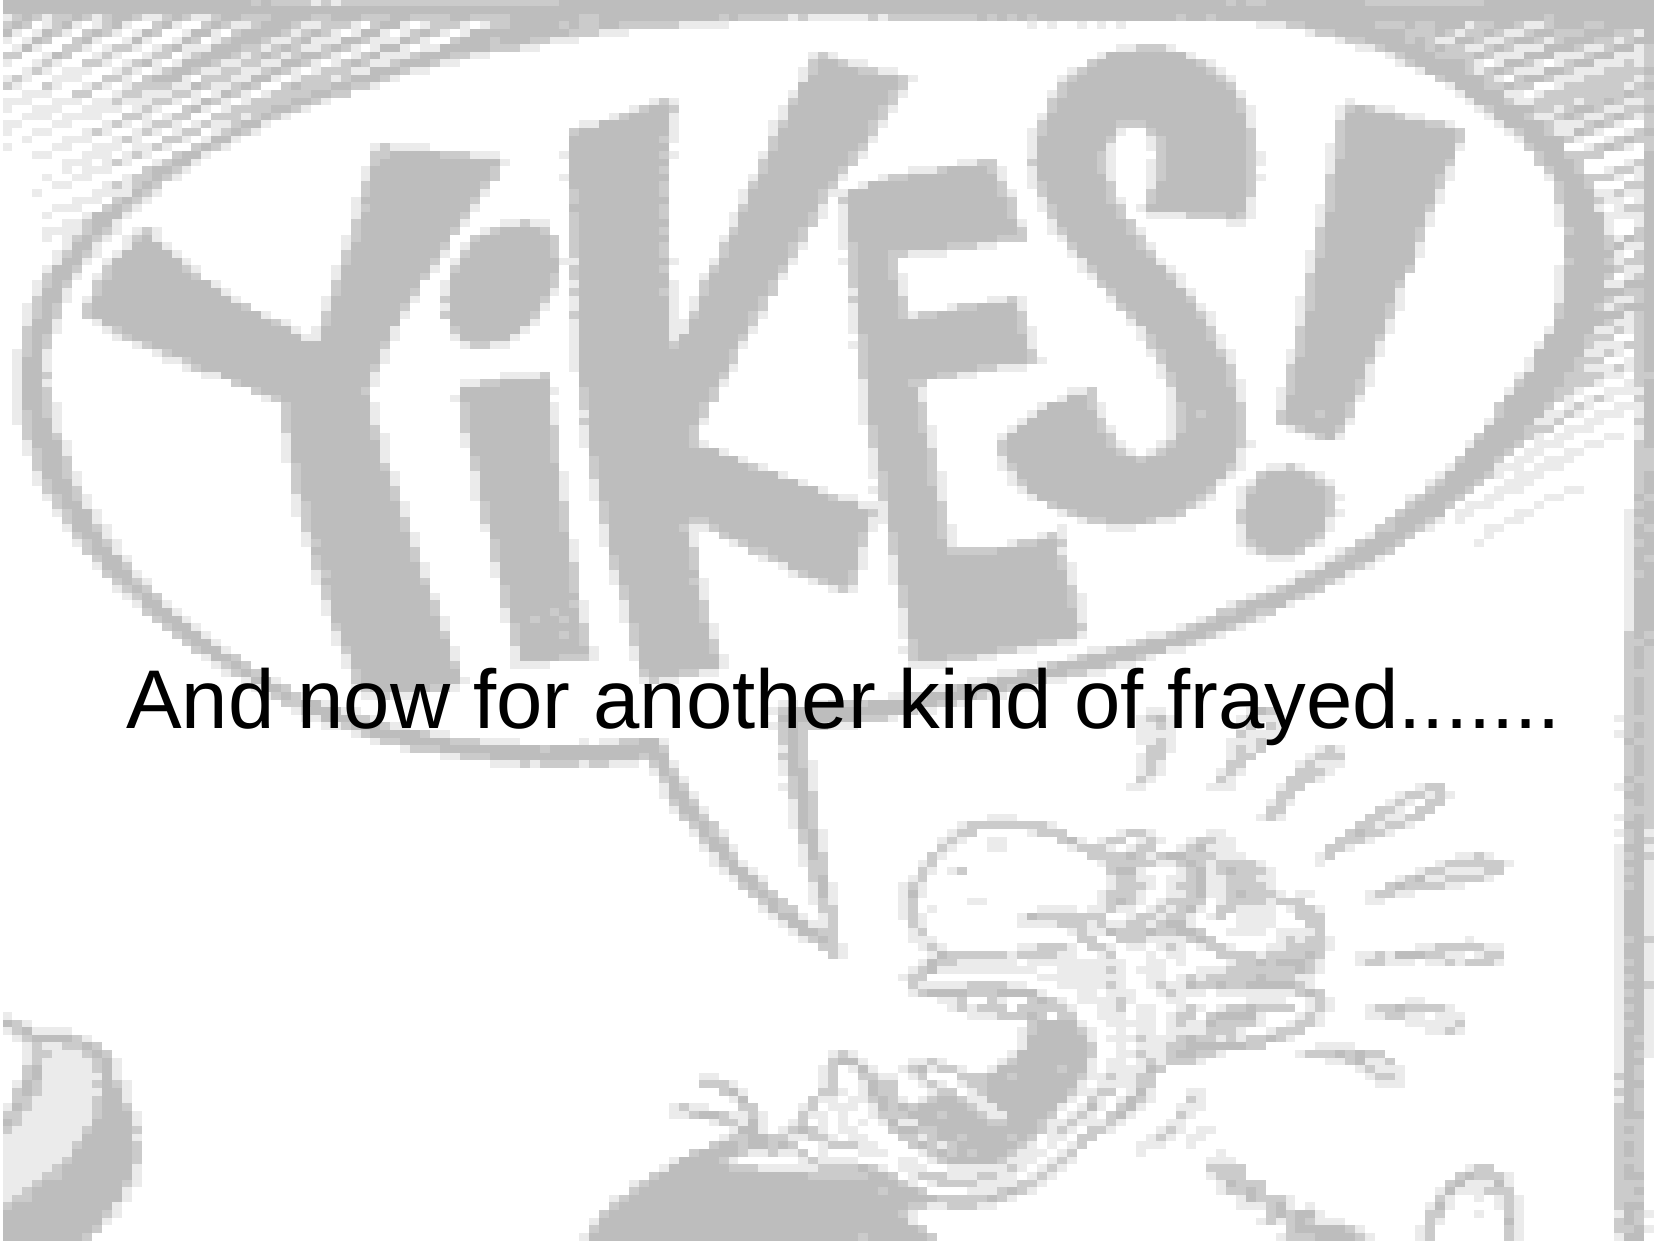

#
And now for another kind of frayed.......